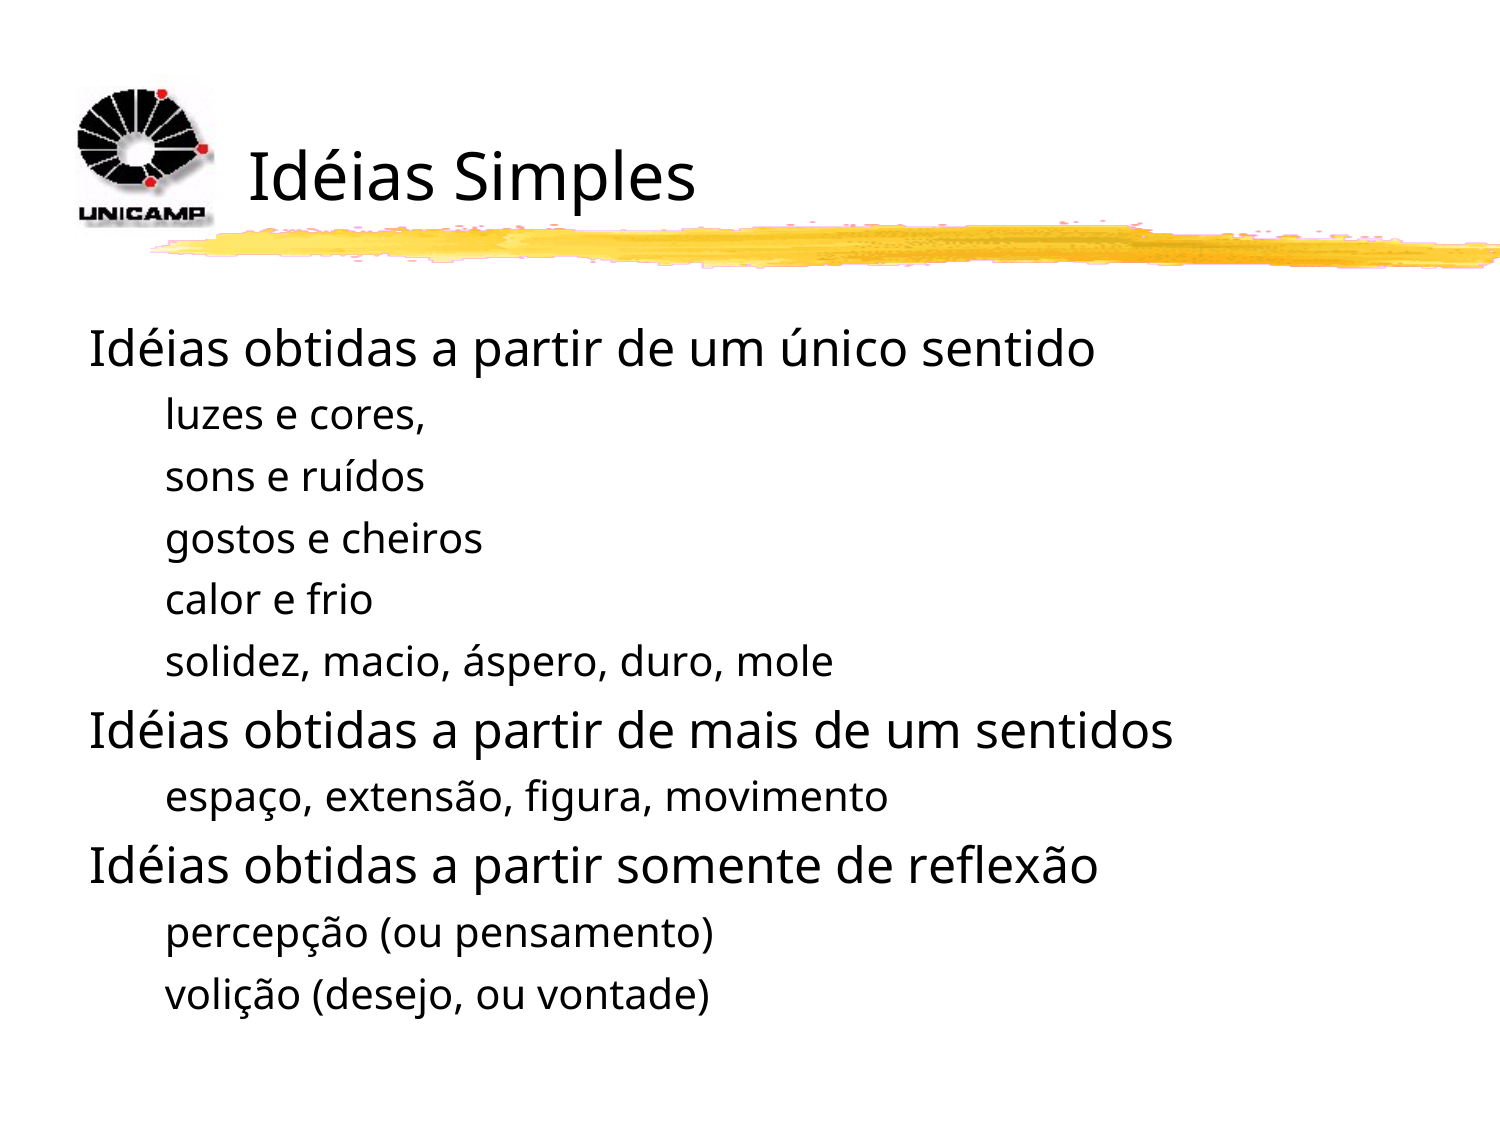

# Idéias Simples
Idéias obtidas a partir de um único sentido
luzes e cores,
sons e ruídos
gostos e cheiros
calor e frio
solidez, macio, áspero, duro, mole
Idéias obtidas a partir de mais de um sentidos
espaço, extensão, figura, movimento
Idéias obtidas a partir somente de reflexão
percepção (ou pensamento)
volição (desejo, ou vontade)